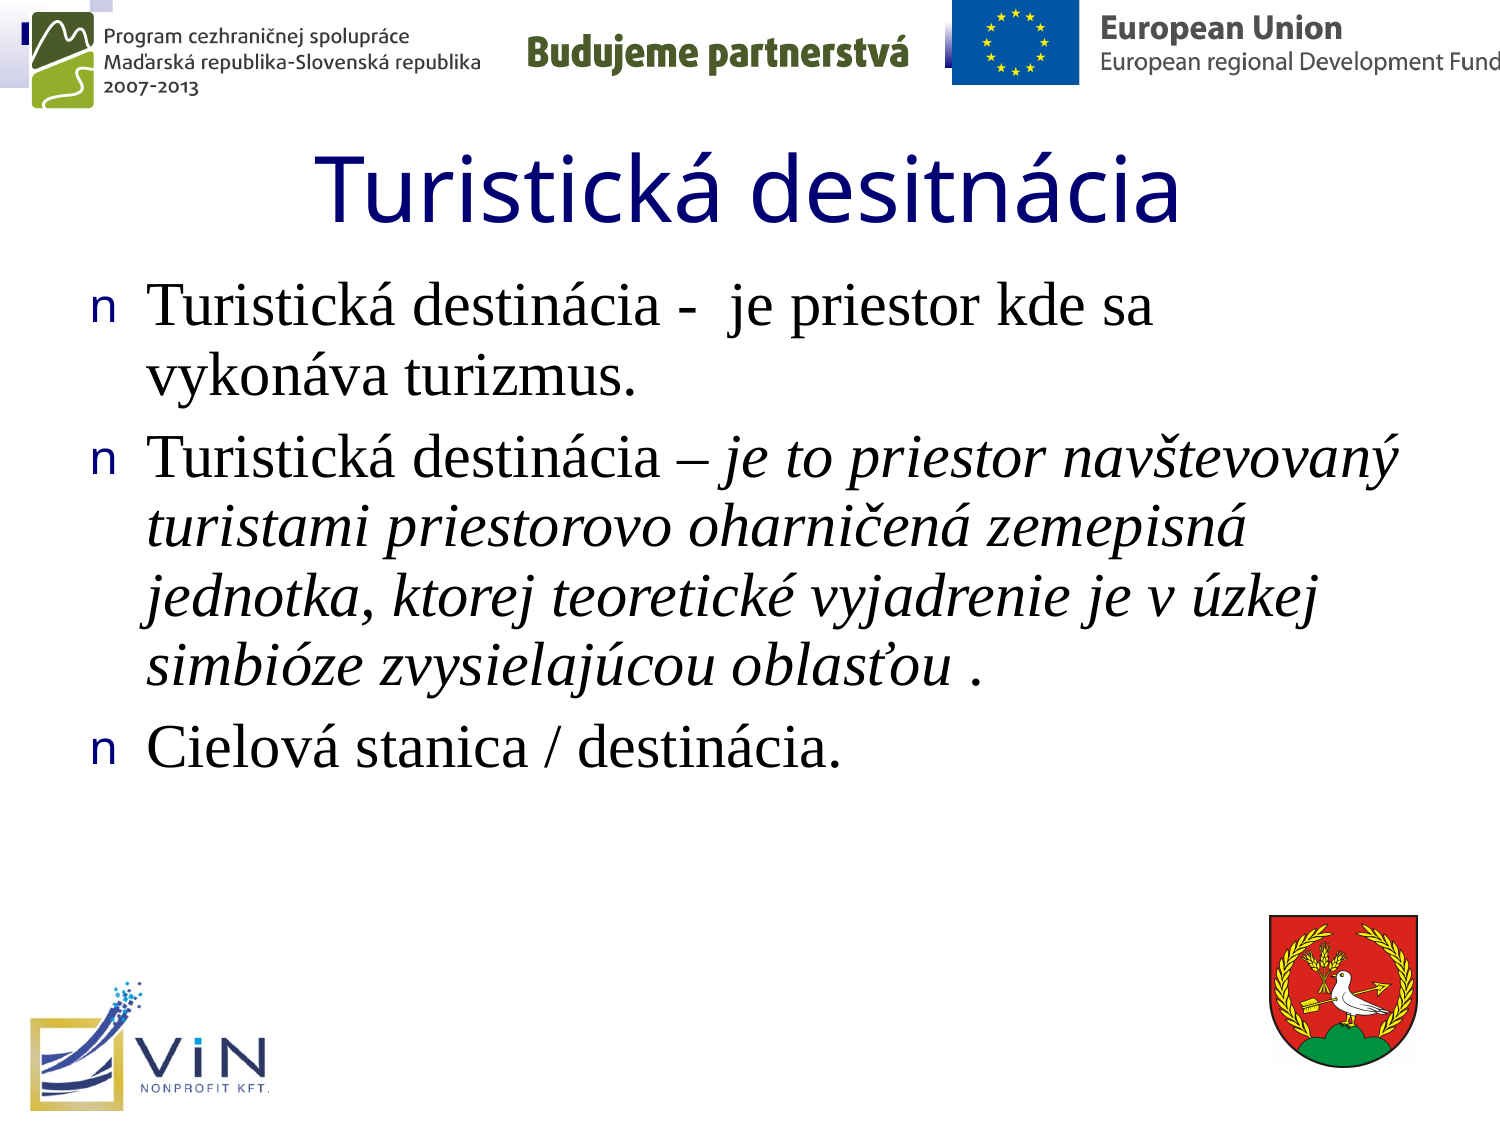

# Turistická desitnácia
Turistická destinácia - je priestor kde sa vykonáva turizmus.
Turistická destinácia – je to priestor navštevovaný turistami priestorovo oharničená zemepisná jednotka, ktorej teoretické vyjadrenie je v úzkej simbióze zvysielajúcou oblasťou .
Cielová stanica / destinácia.